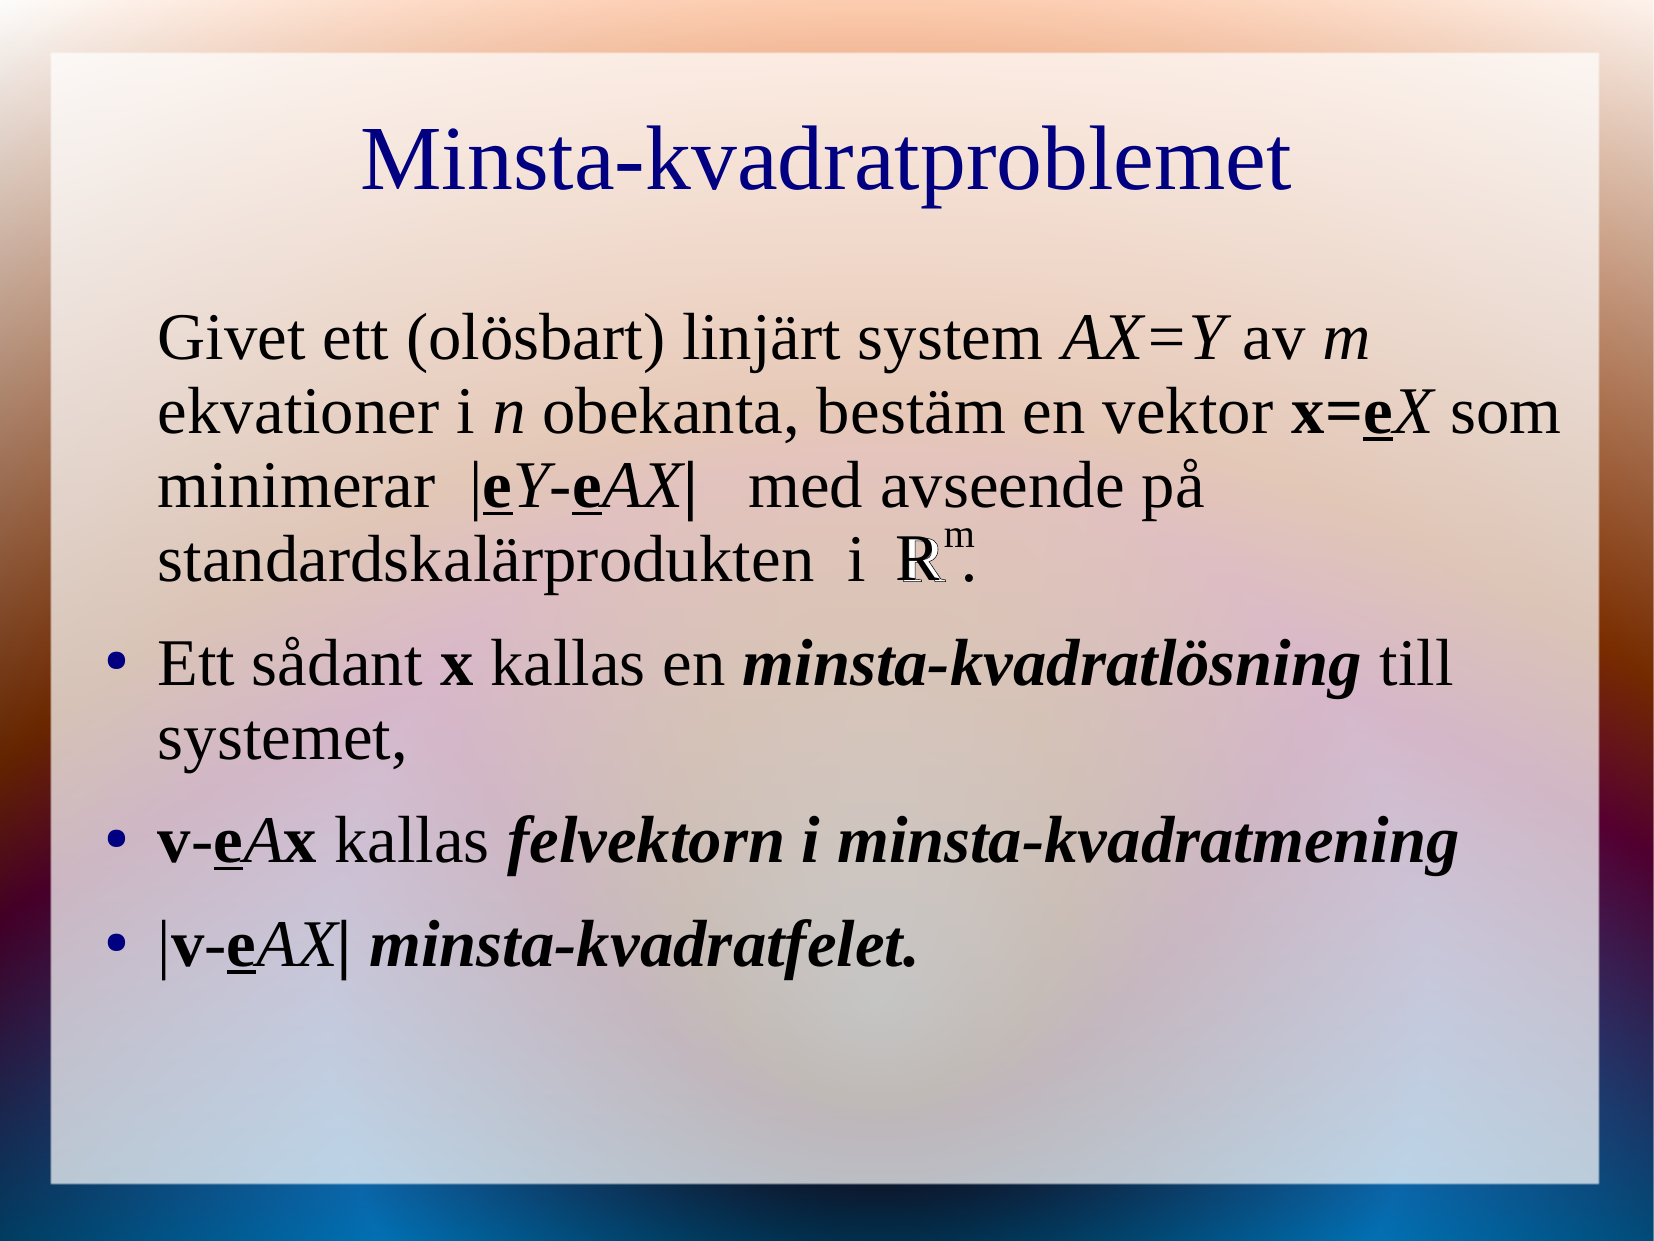

# Minsta-kvadratproblemet
Givet ett (olösbart) linjärt system AX=Y av m ekvationer i n obekanta, bestäm en vektor x=eX som minimerar |eY-eAX| med avseende på standardskalärprodukten i R .
Ett sådant x kallas en minsta-kvadratlösning till systemet,
v-eAx kallas felvektorn i minsta-kvadratmening
|v-eAX| minsta-kvadratfelet.
Givet ett linjärt system Ax=b av m ekvationer i n obekanta, bestäm en vektor x som minimerar ║b-Ax║ med avseende på standardskalärprodukten i . Ett sådant x kallas en minsta-kvadratlösning till systemet, b-Ax kallas felvektorn i minsta-kvadratmening och ║b-Ax║ minsta-kvadratfelet.